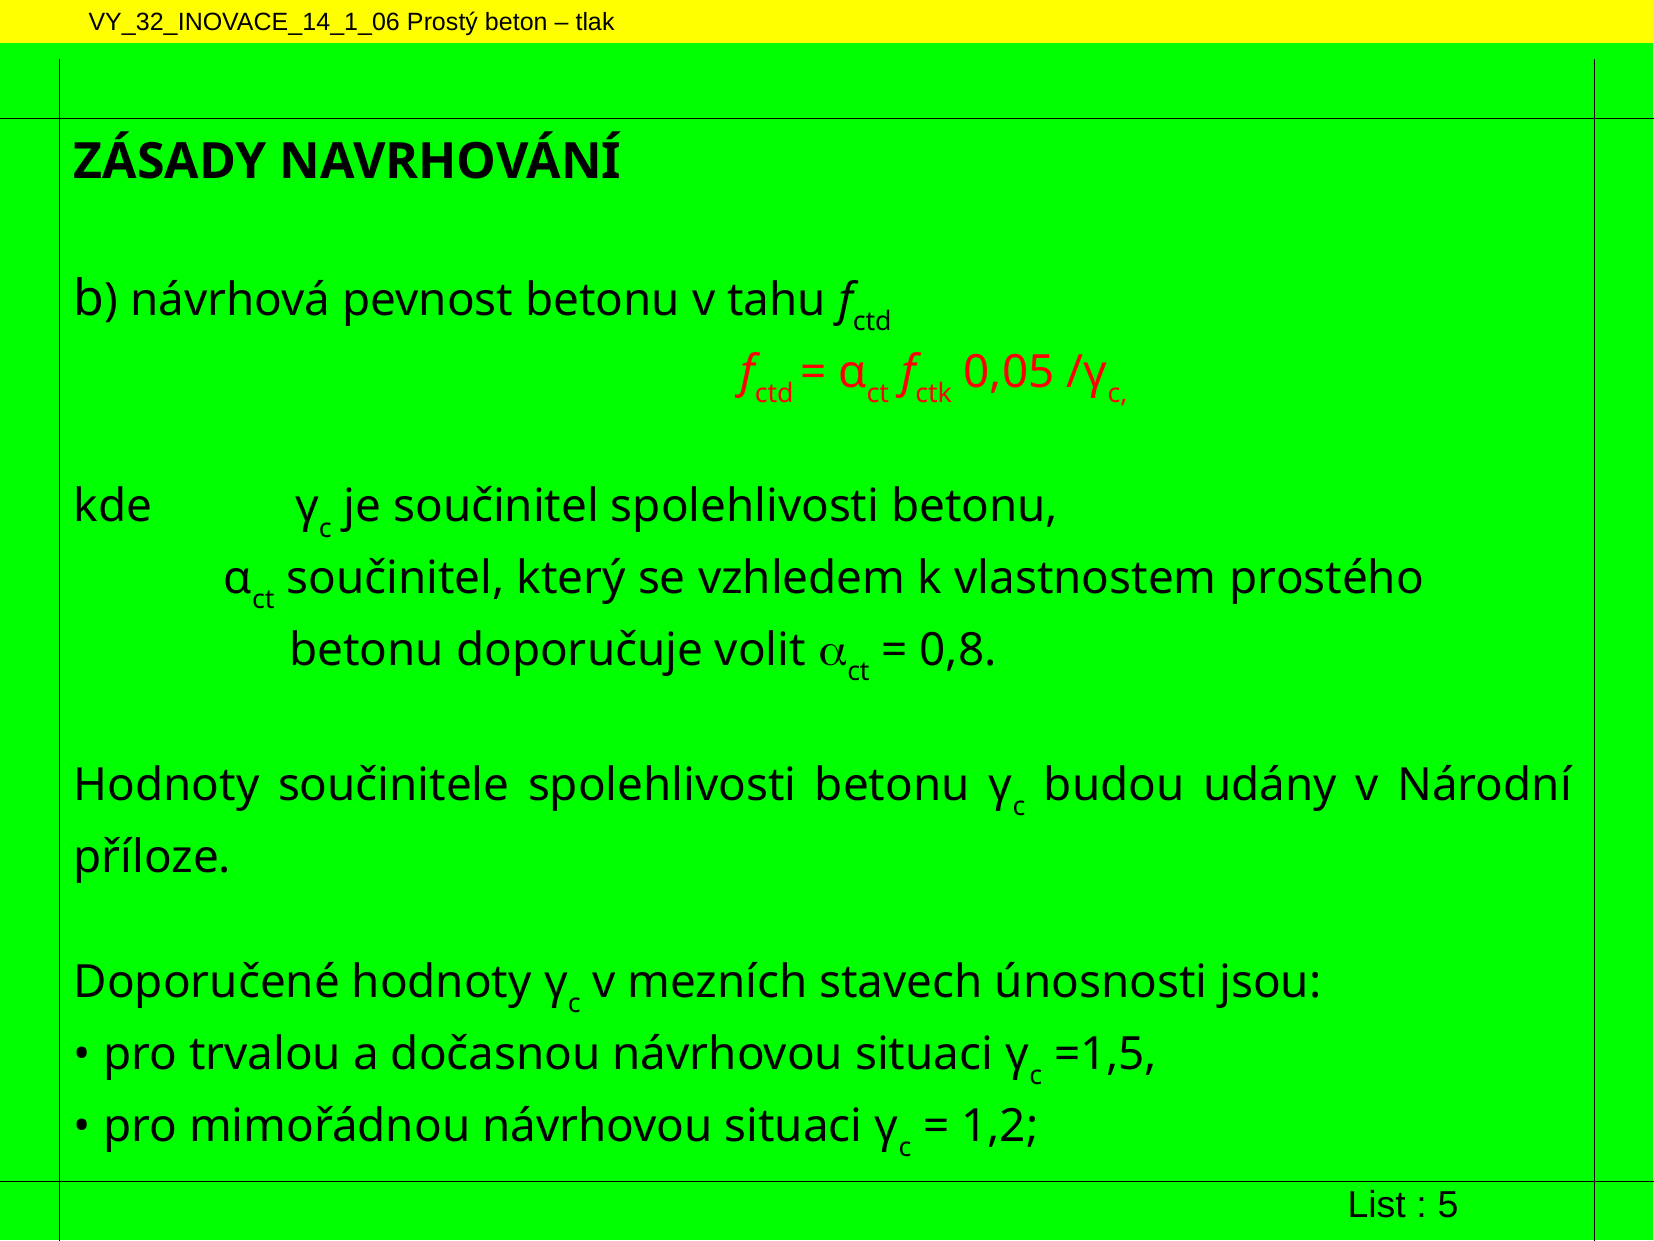

VY_32_INOVACE_14_1_06 Prostý beton – tlak
ZÁSADY NAVRHOVÁNÍ
b) návrhová pevnost betonu v tahu fctd
			fctd = αct fctk 0,05 /γc,
kde 		γc je součinitel spolehlivosti betonu,
 		αct součinitel, který se vzhledem k vlastnostem prostého betonu doporučuje volit act = 0,8.
Hodnoty součinitele spolehlivosti betonu γc budou udány v Národní příloze.
Doporučené hodnoty γc v mezních stavech únosnosti jsou:
• pro trvalou a dočasnou návrhovou situaci γc =1,5,
• pro mimořádnou návrhovou situaci γc = 1,2;
List :